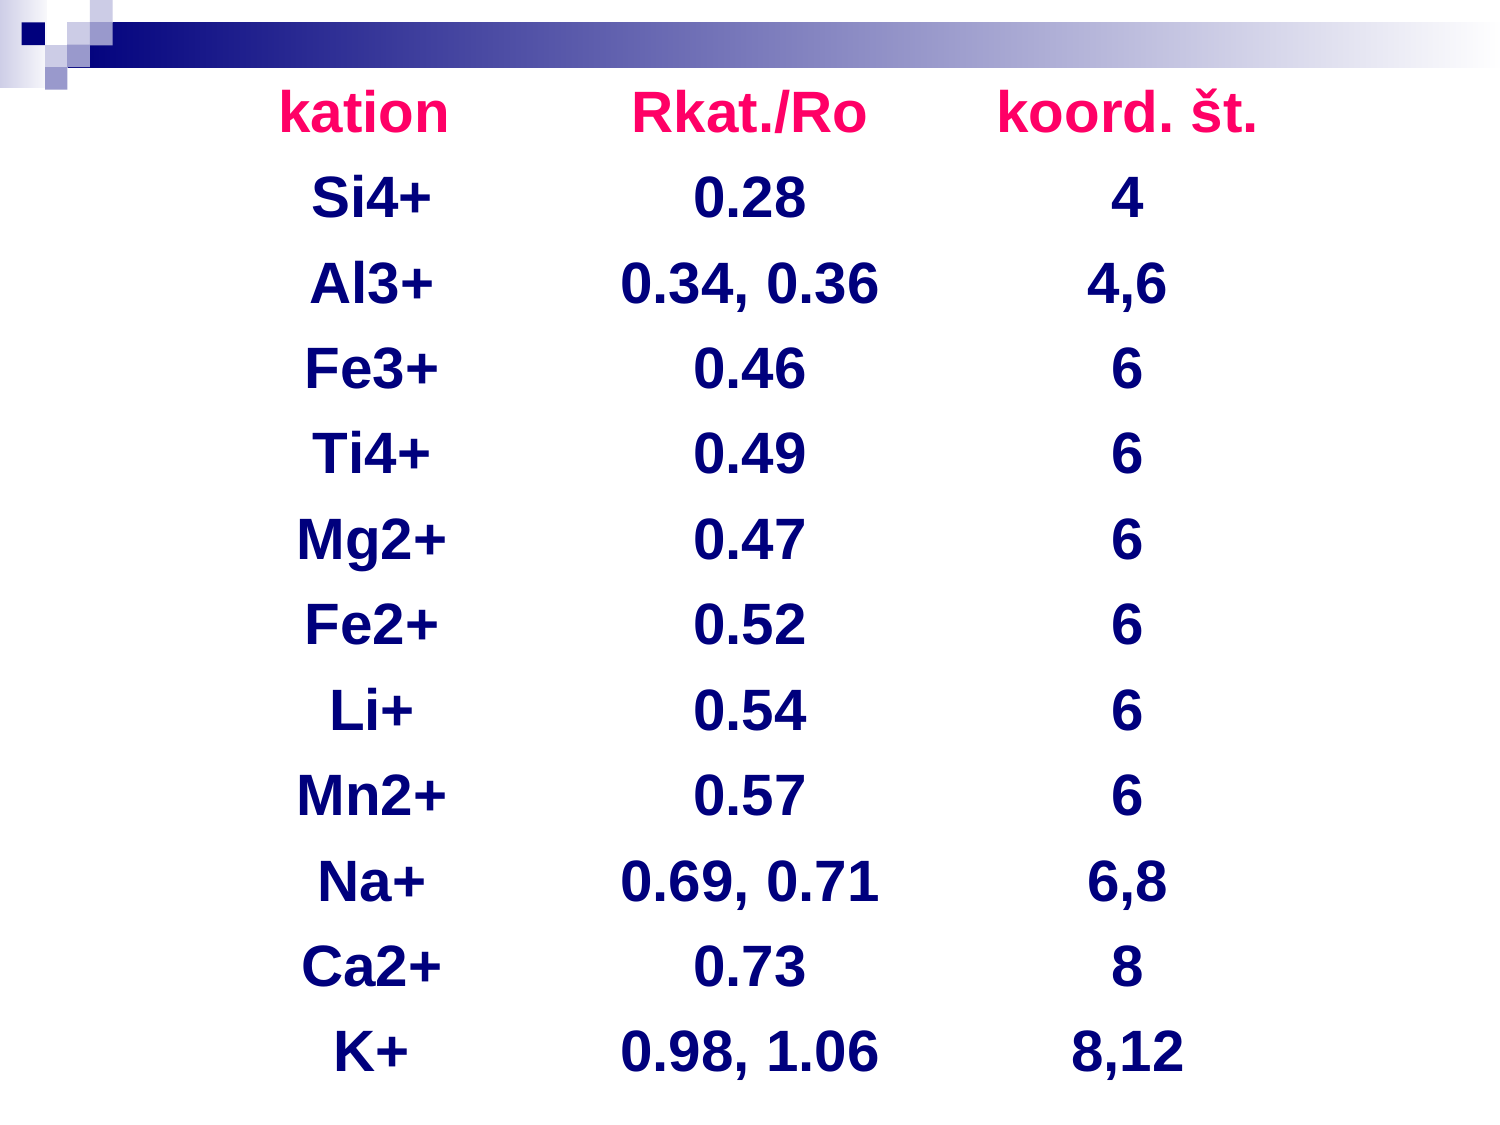

| kation | Rkat./Ro | koord. št. |
| --- | --- | --- |
| Si4+ | 0.28 | 4 |
| Al3+ | 0.34, 0.36 | 4,6 |
| Fe3+ | 0.46 | 6 |
| Ti4+ | 0.49 | 6 |
| Mg2+ | 0.47 | 6 |
| Fe2+ | 0.52 | 6 |
| Li+ | 0.54 | 6 |
| Mn2+ | 0.57 | 6 |
| Na+ | 0.69, 0.71 | 6,8 |
| Ca2+ | 0.73 | 8 |
| K+ | 0.98, 1.06 | 8,12 |